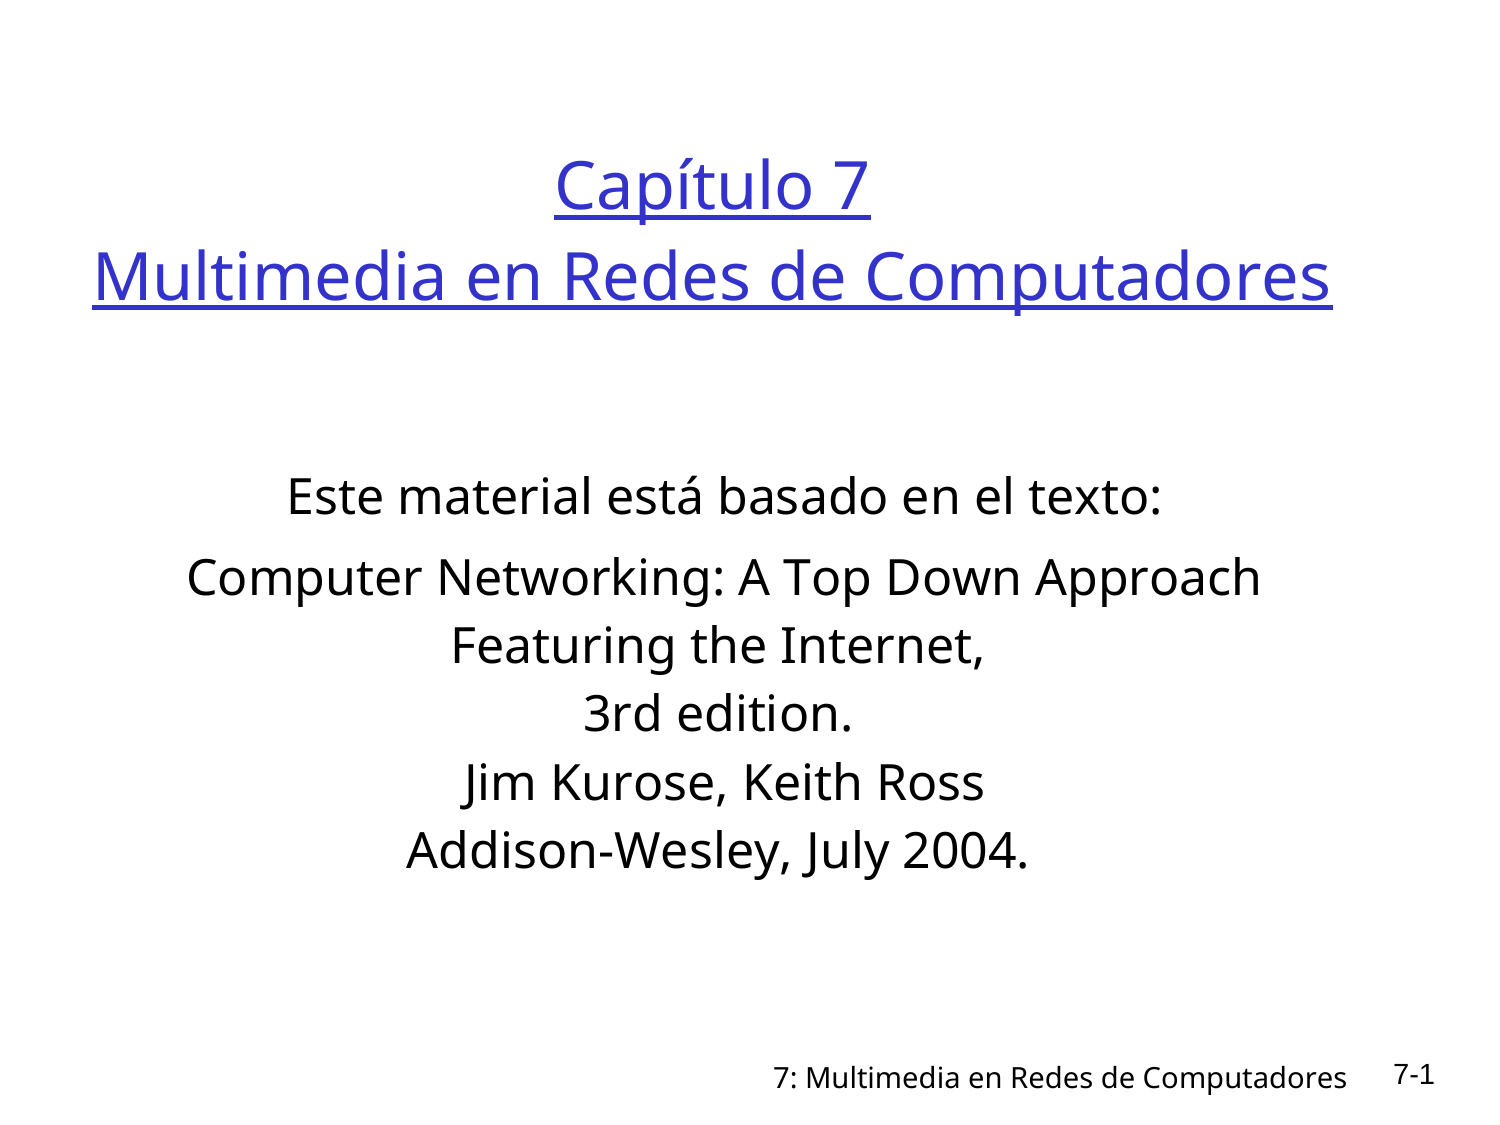

# Capítulo 7 Multimedia en Redes de Computadores
Este material está basado en el texto:
Computer Networking: A Top Down Approach Featuring the Internet,
3rd edition.
Jim Kurose, Keith Ross
Addison-Wesley, July 2004.
1